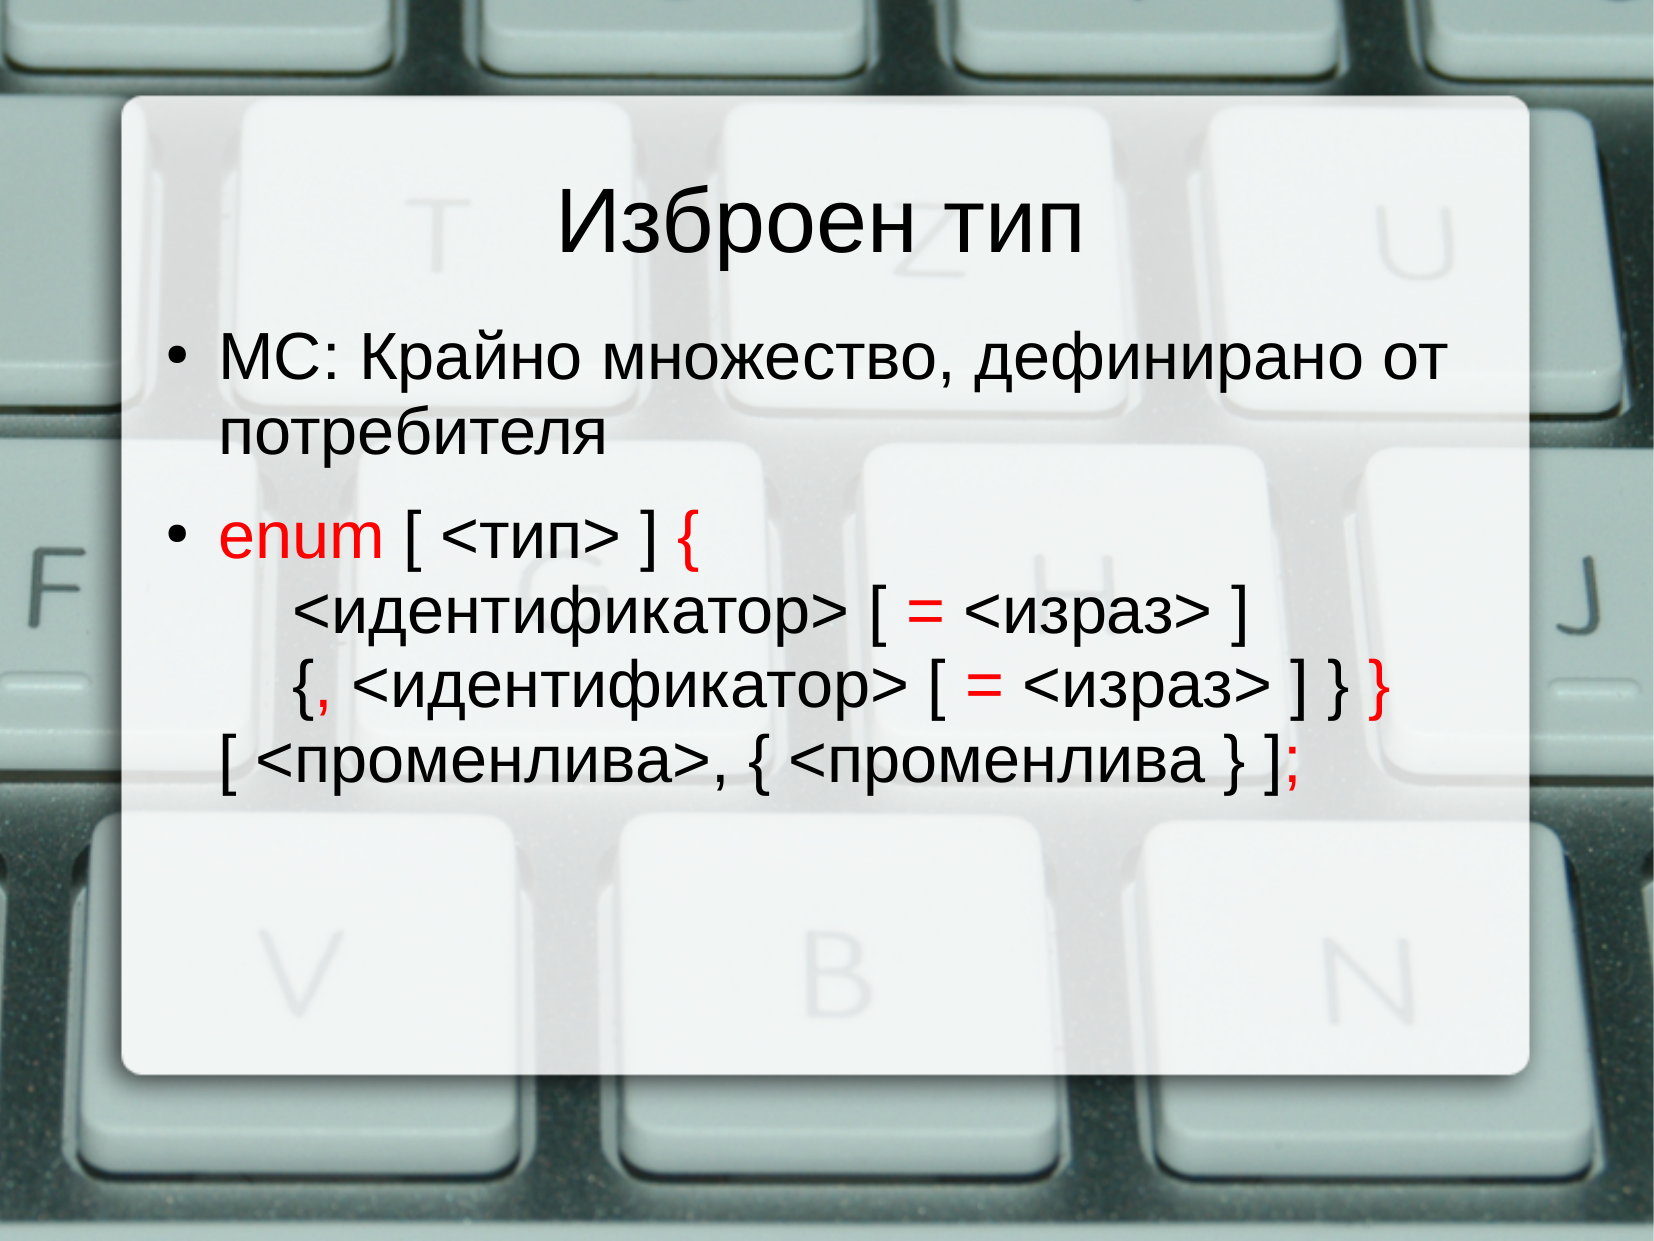

# Изброен тип
МС: Крайно множество, дефинирано от потребителя
enum [ <тип> ] {
	<идентификатор> [ = <израз> ]
	{, <идентификатор> [ = <израз> ] } } [ <променлива>, { <променлива } ];